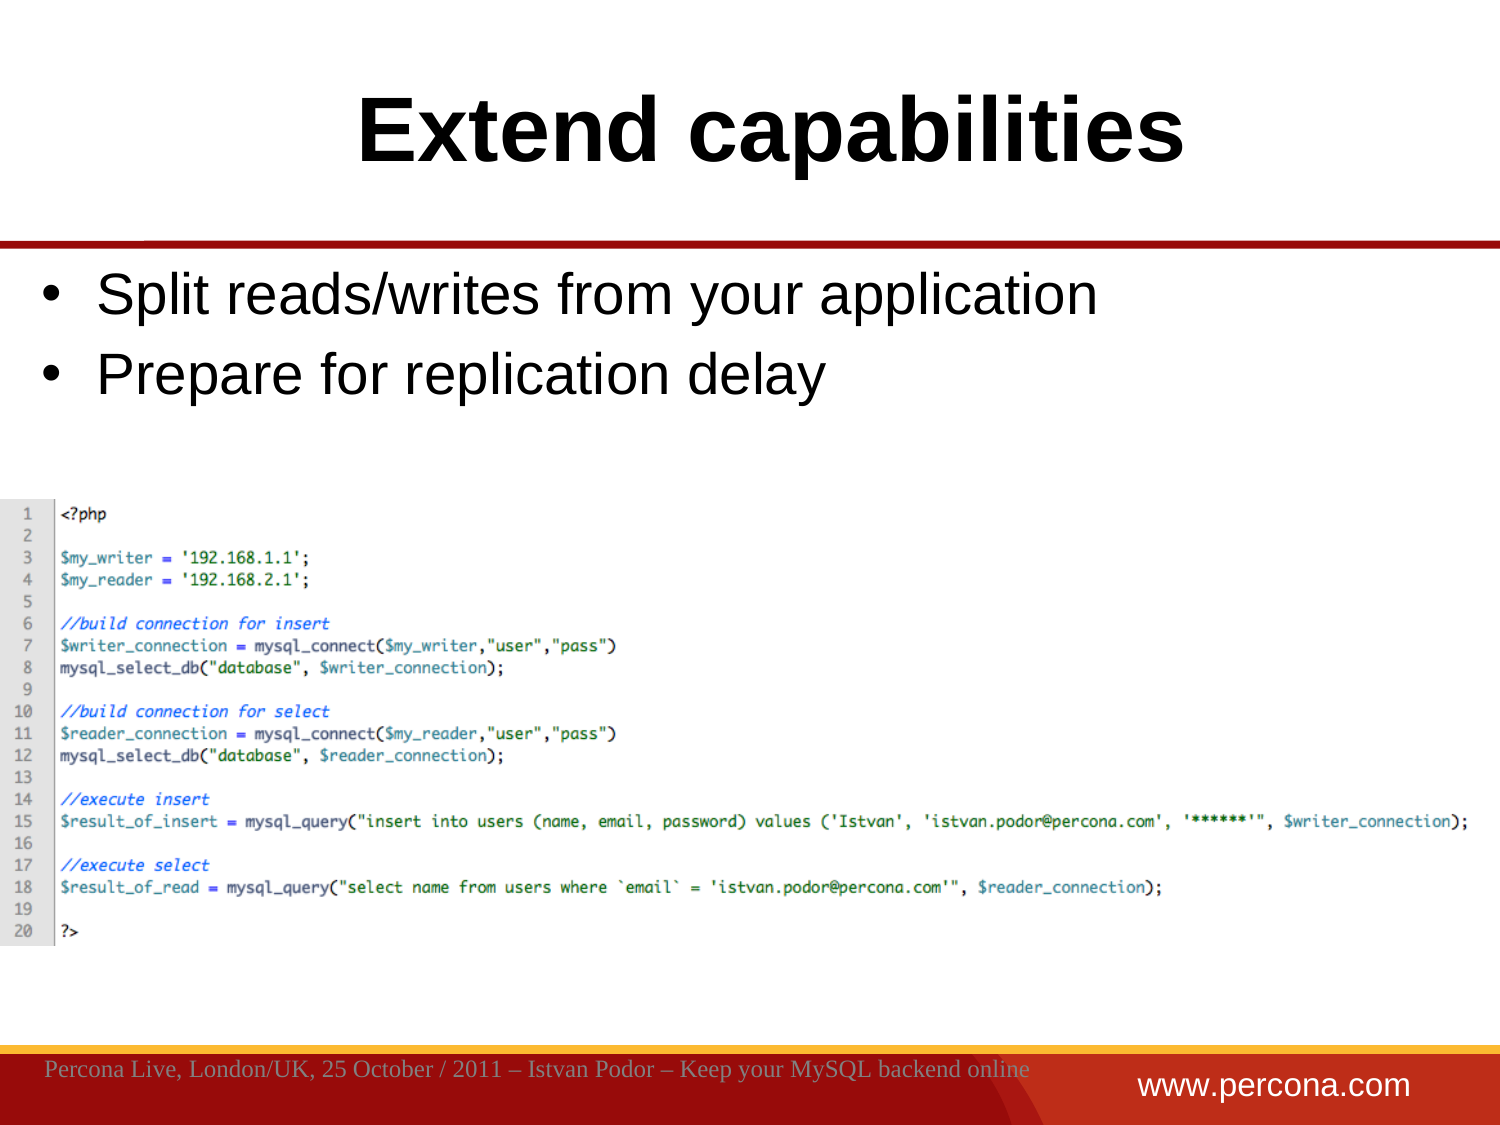

# Extend capabilities
Split reads/writes from your application
Prepare for replication delay
Split read/writes from application
Prepare for replication delay
Percona Live, London/UK, 25 October / 2011 – Istvan Podor – Keep your MySQL backend online